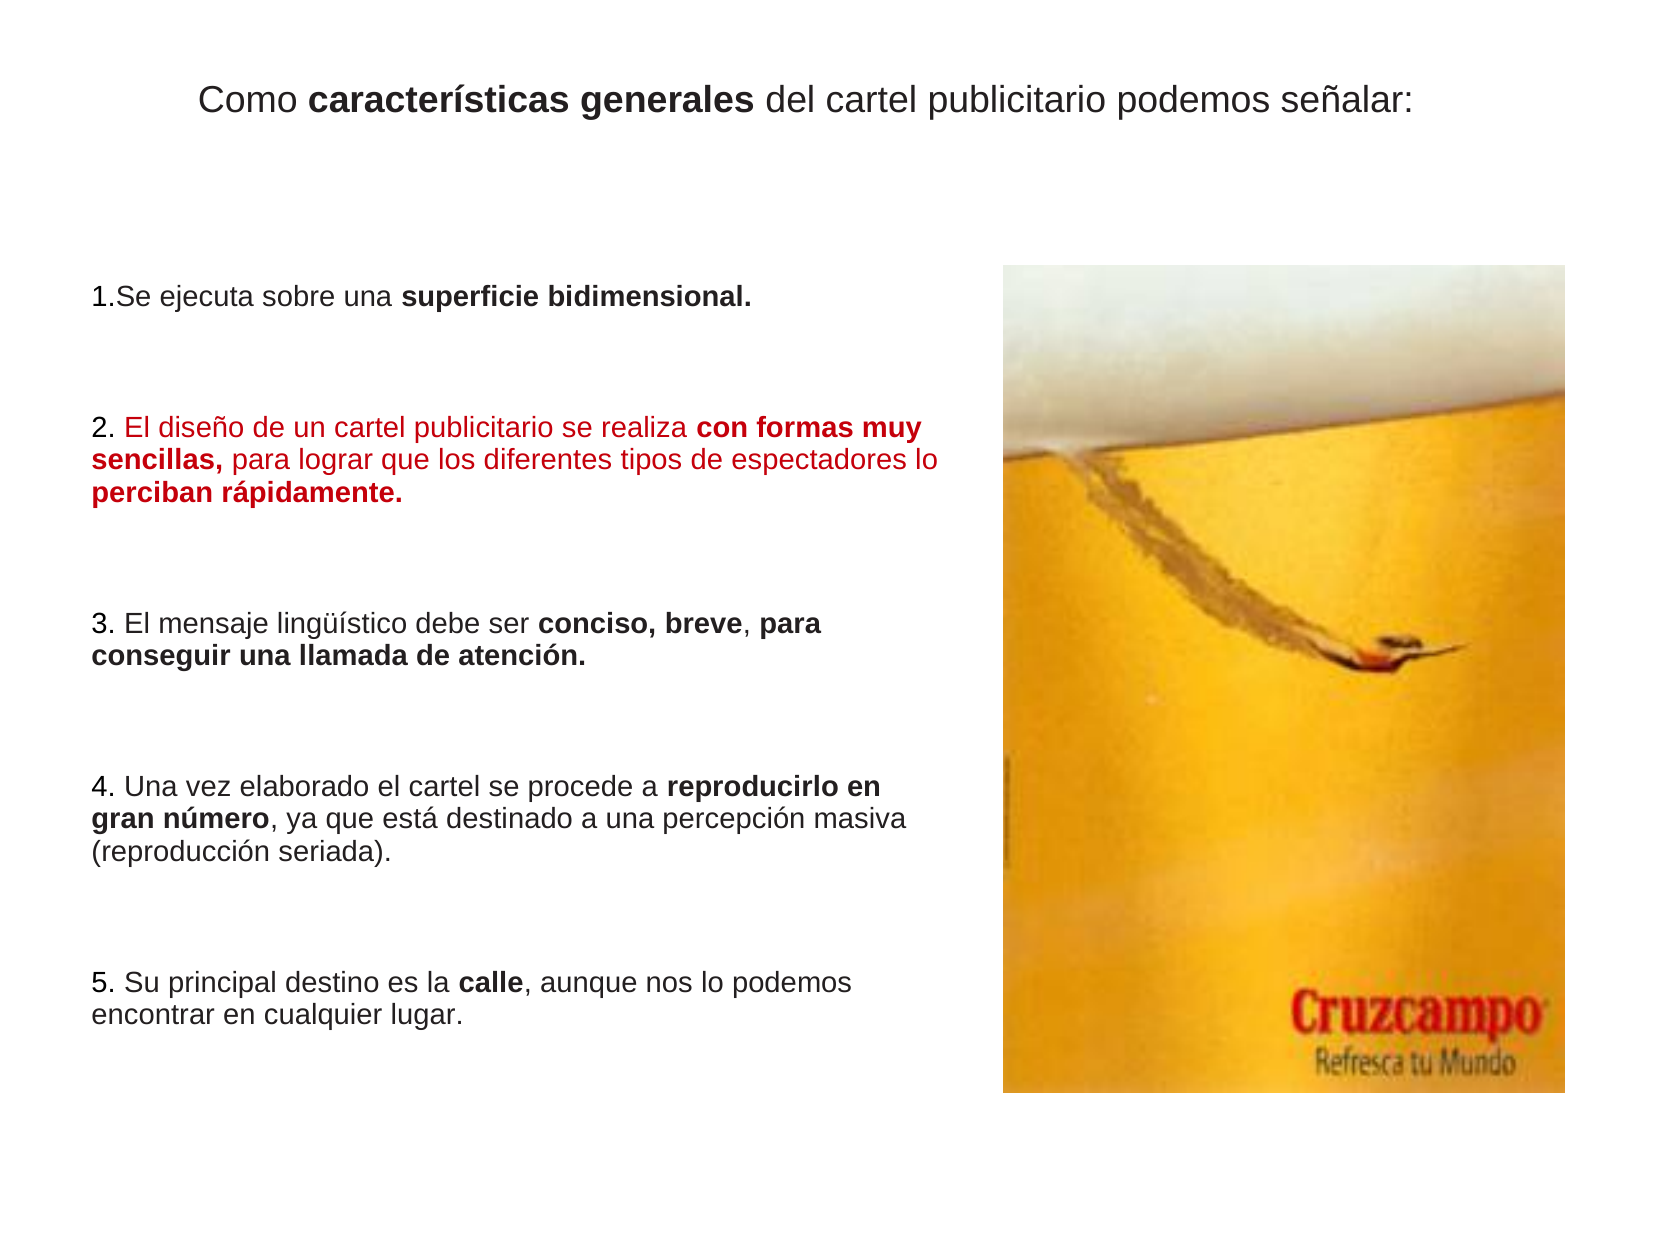

Como características generales del cartel publicitario podemos señalar:
Se ejecuta sobre una superficie bidimensional.
 El diseño de un cartel publicitario se realiza con formas muy sencillas, para lograr que los diferentes tipos de espectadores lo perciban rápidamente.
 El mensaje lingüístico debe ser conciso, breve, para conseguir una llamada de atención.
 Una vez elaborado el cartel se procede a reproducirlo en gran número, ya que está destinado a una percepción masiva (reproducción seriada).
 Su principal destino es la calle, aunque nos lo podemos encontrar en cualquier lugar.